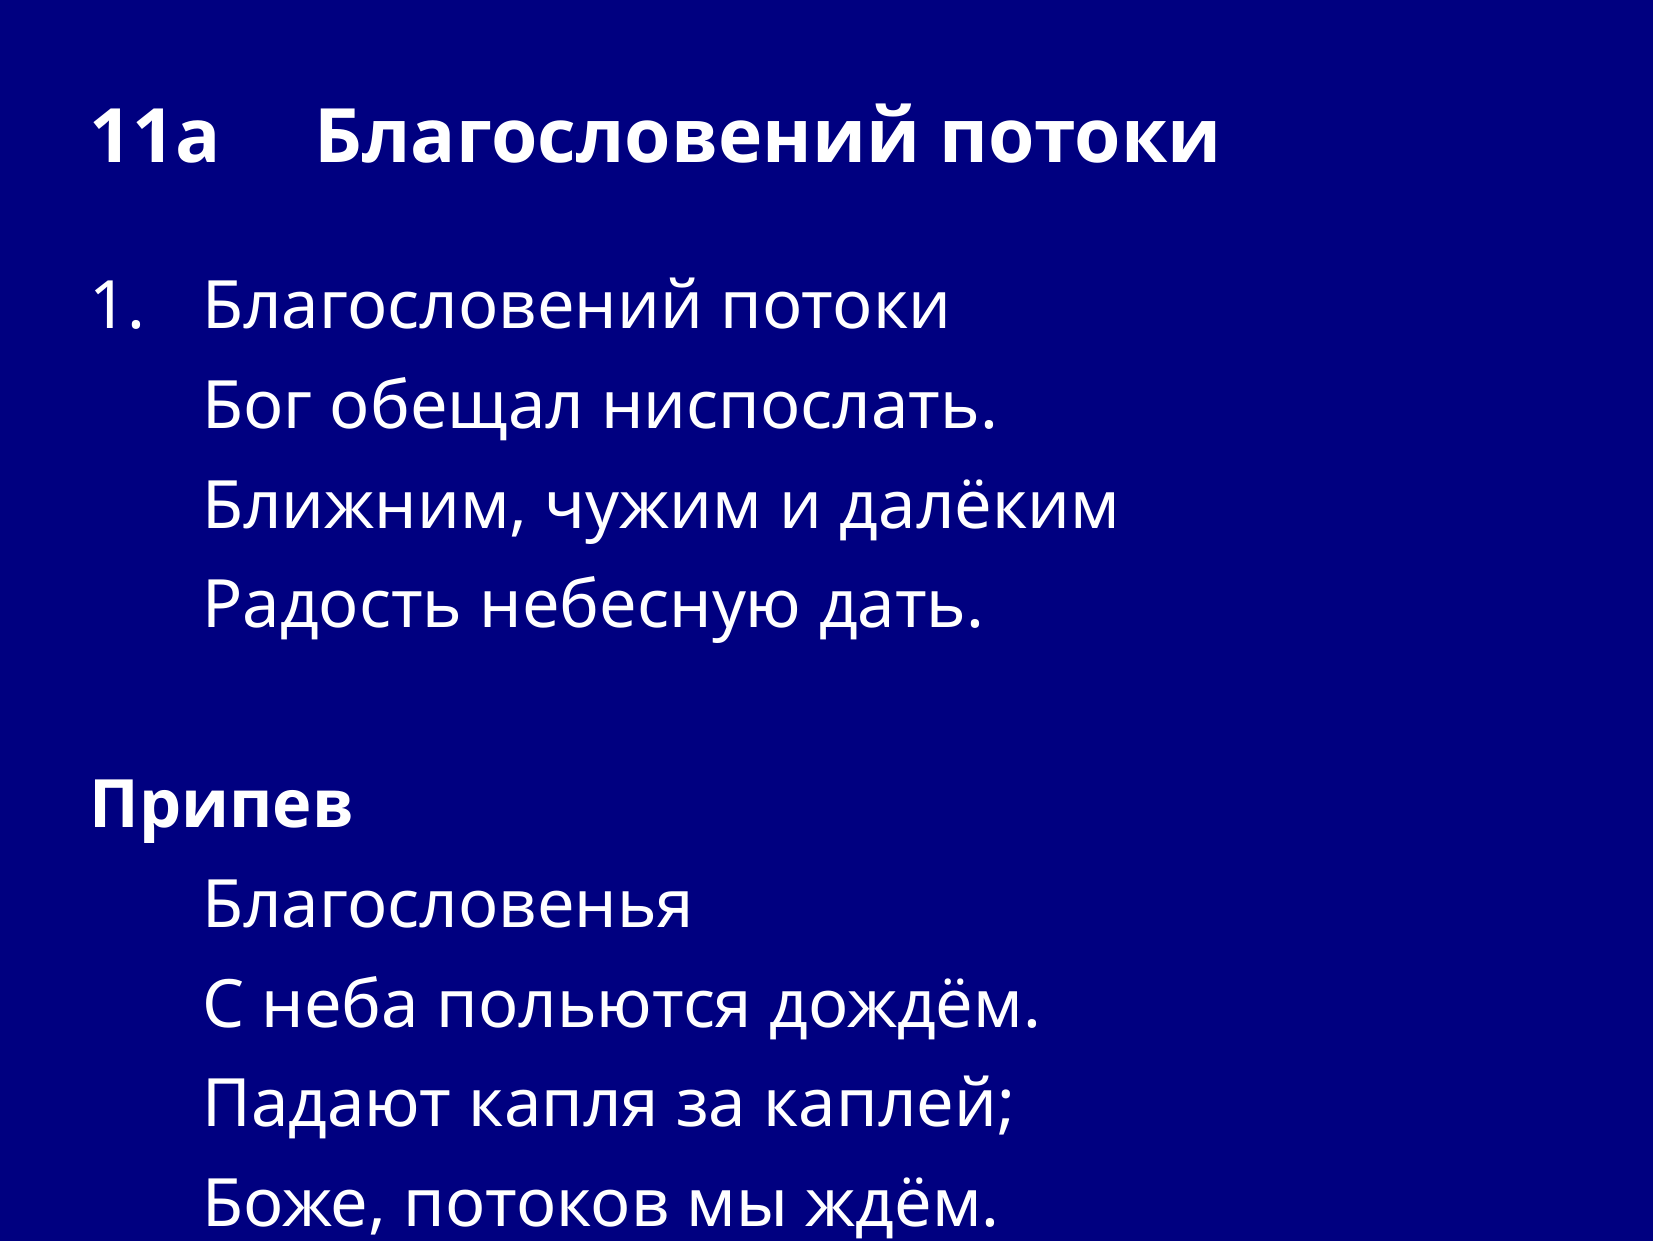

11а	Благословений потоки
1.	Благословений потоки
	Бог обещал ниспослать.
	Ближним, чужим и далёким
	Радость небесную дать.
Припев
	Благословенья
	С неба польются дождём.
	Падают капля за каплей;
	Боже, потоков мы ждём.